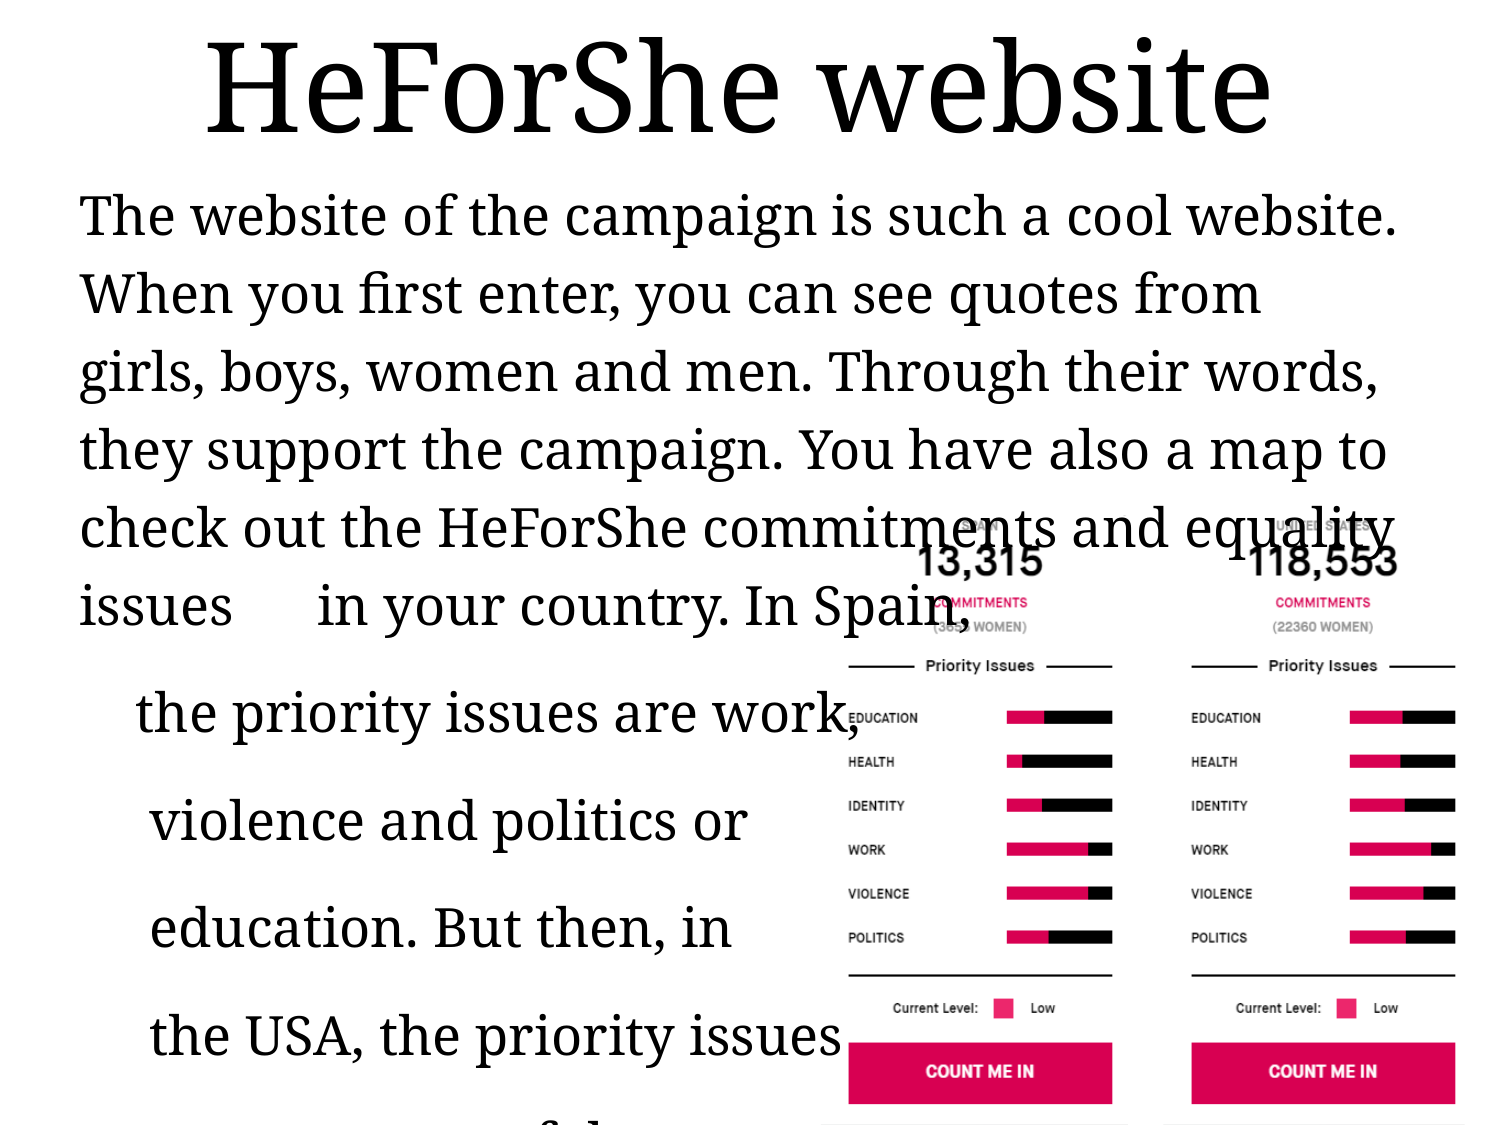

# HeForShe website
The website of the campaign is such a cool website. When you first enter, you can see quotes from girls, boys, women and men. Through their words, they support the campaign. You have also a map to check out the HeForShe commitments and equality issues in your country. In Spain,
 the priority issues are work,
 violence and politics or
 education. But then, in
 the USA, the priority issues
 are everyone of them.